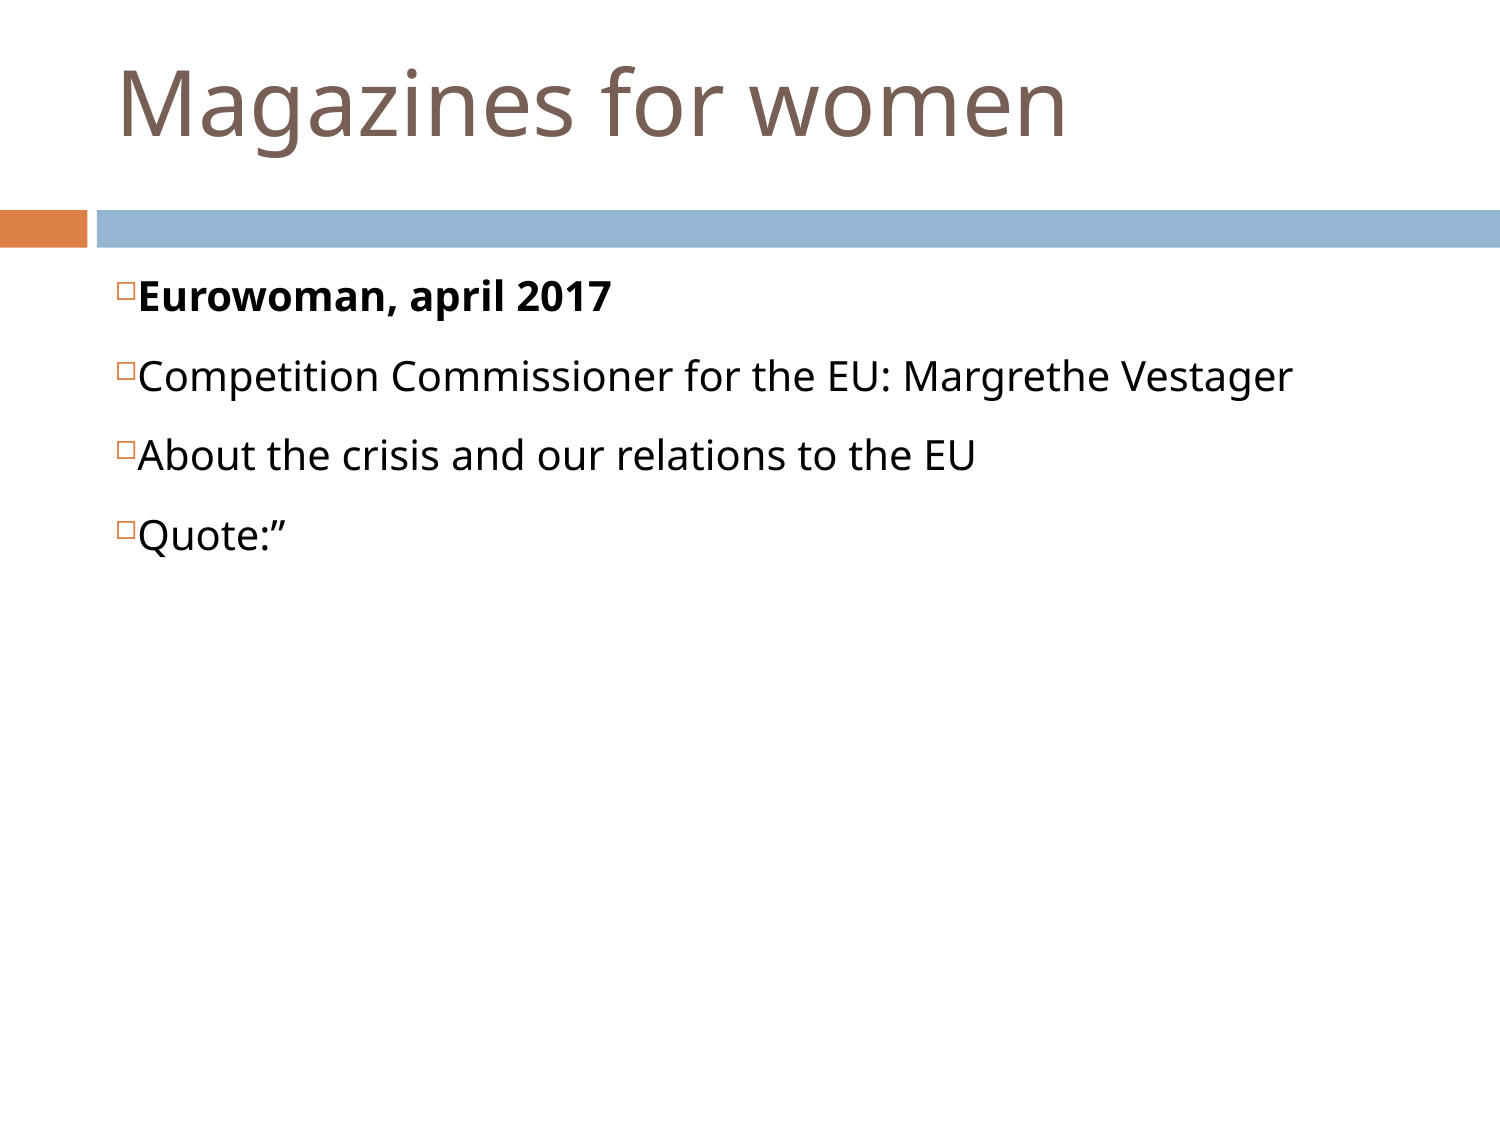

# Magazines for women
Eurowoman, april 2017
Competition Commissioner for the EU: Margrethe Vestager
About the crisis and our relations to the EU
Quote:”